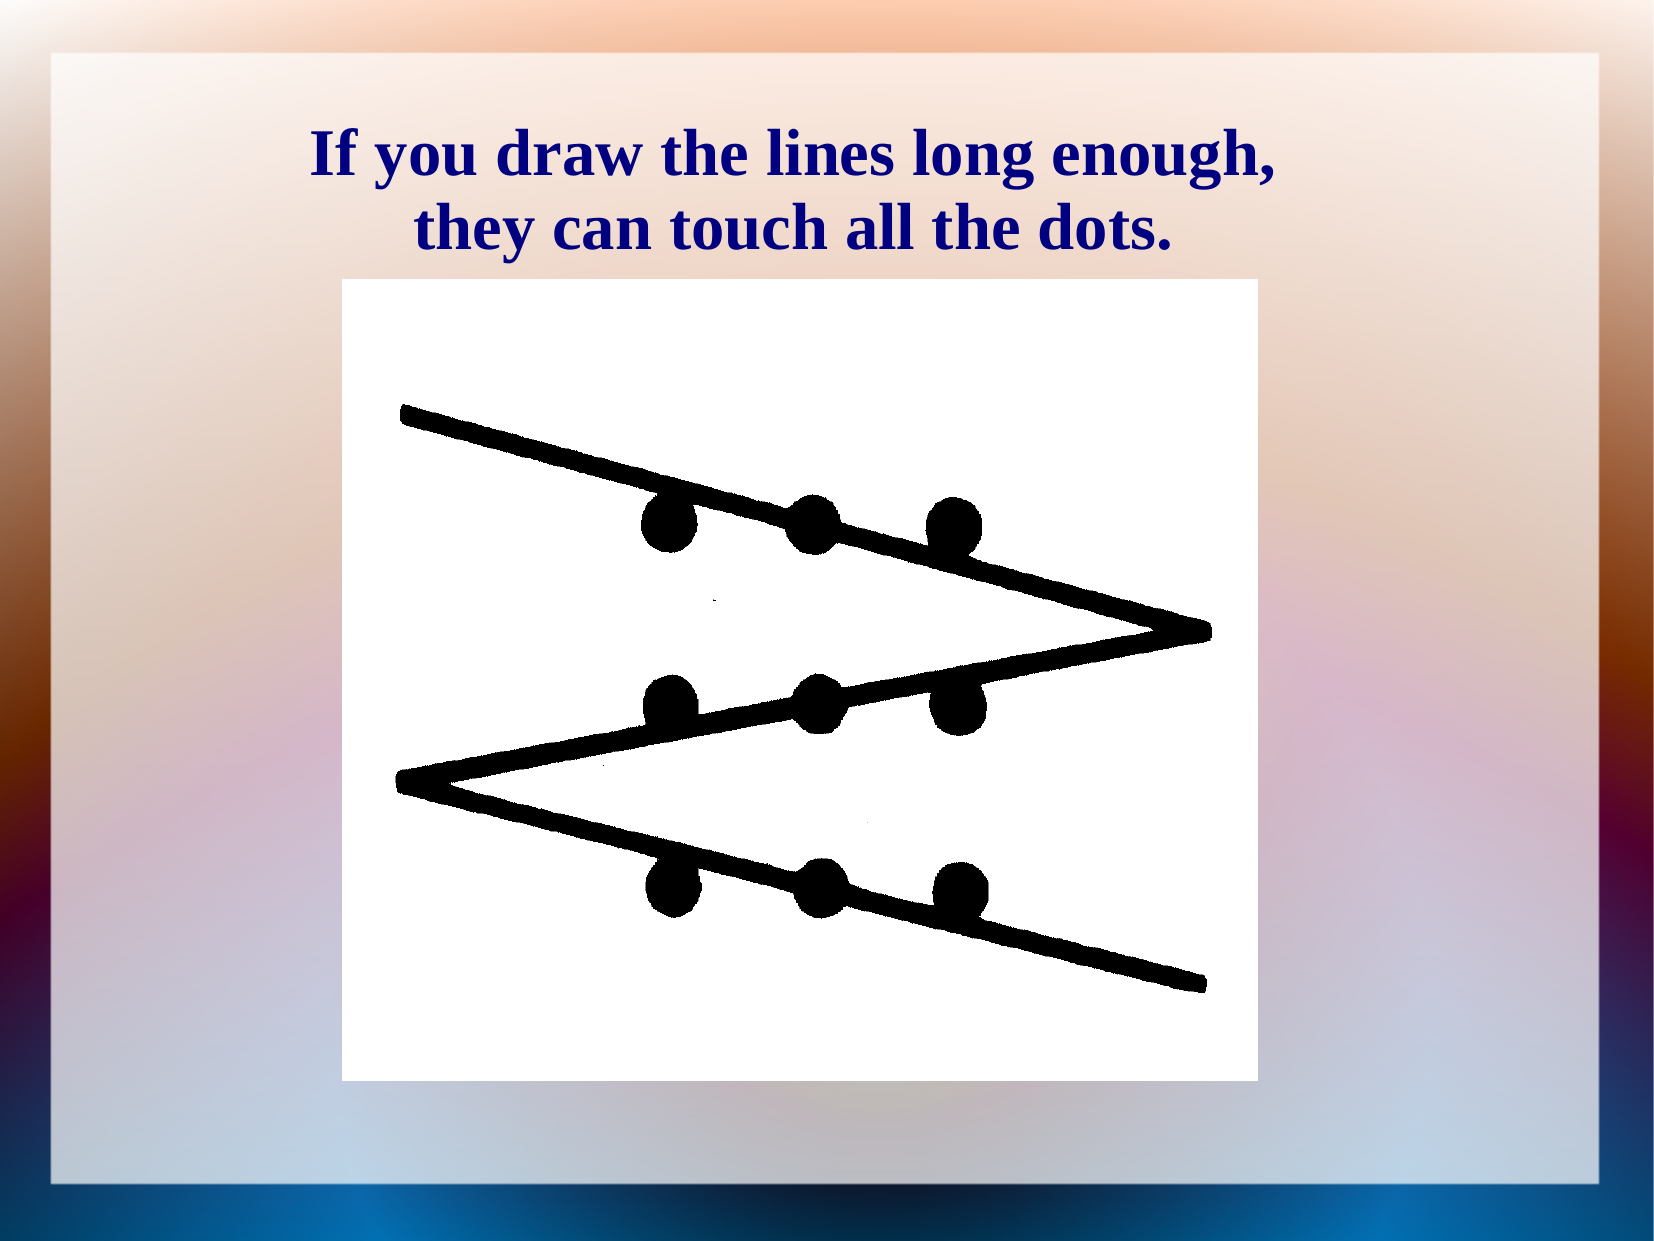

If you draw the lines long enough, they can touch all the dots.